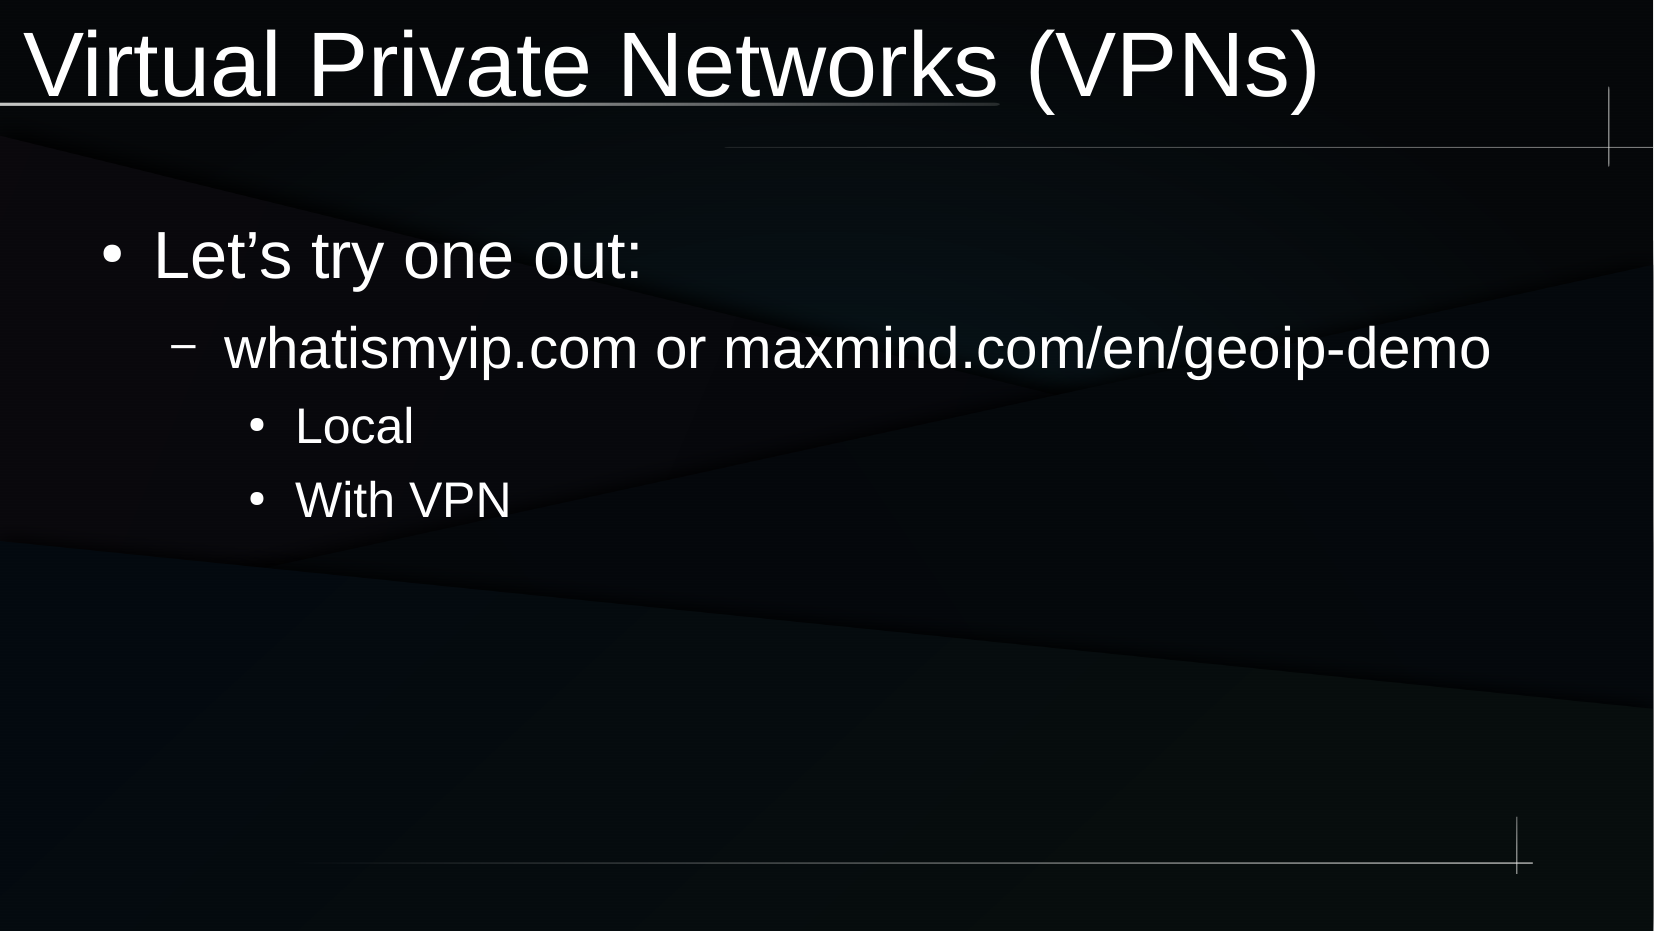

# Virtual Private Networks (VPNs)
Let’s try one out:
whatismyip.com or maxmind.com/en/geoip-demo
Local
With VPN